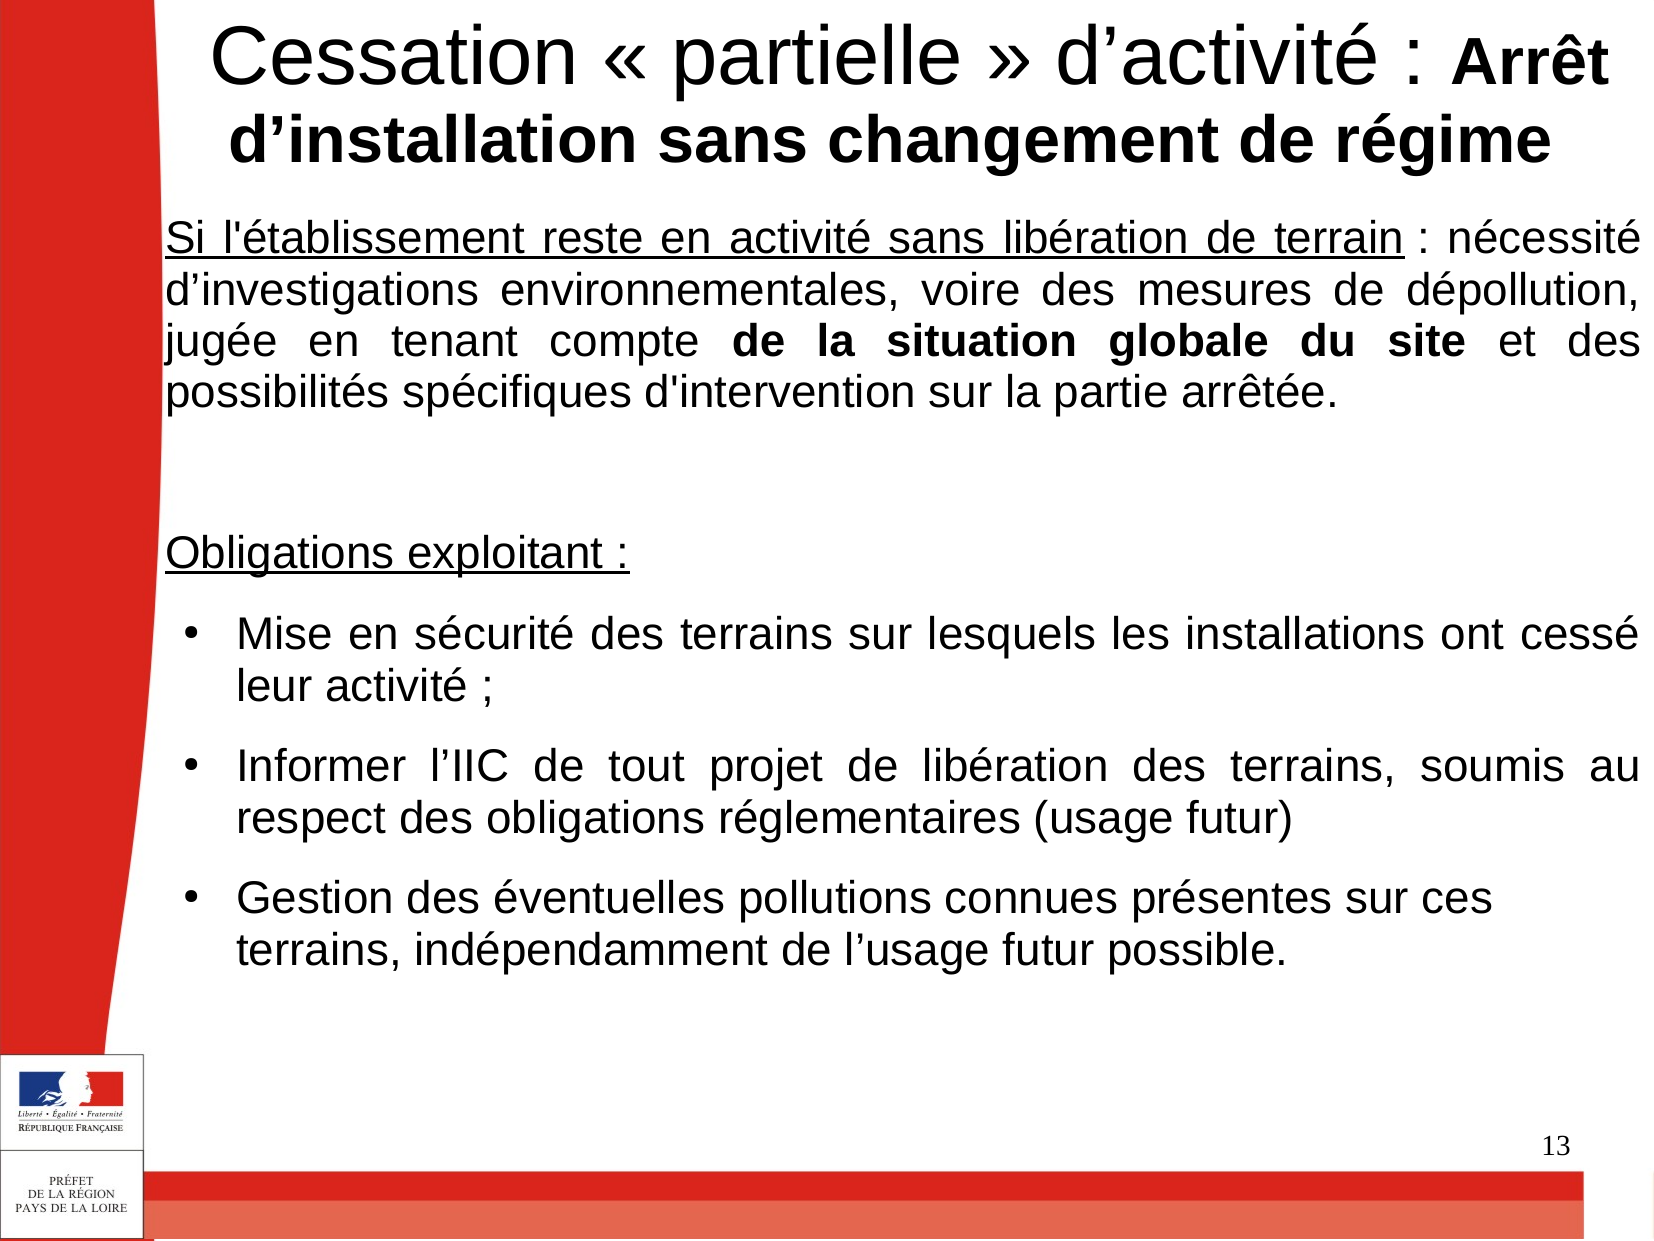

Cessation « partielle » d’activité : Arrêt d’installation sans changement de régime
# Si l'établissement reste en activité sans libération de terrain : nécessité d’investigations environnementales, voire des mesures de dépollution, jugée en tenant compte de la situation globale du site et des possibilités spécifiques d'intervention sur la partie arrêtée.
Obligations exploitant :
Mise en sécurité des terrains sur lesquels les installations ont cessé leur activité ;
Informer l’IIC de tout projet de libération des terrains, soumis au respect des obligations réglementaires (usage futur)
Gestion des éventuelles pollutions connues présentes sur ces terrains, indépendamment de l’usage futur possible.
13